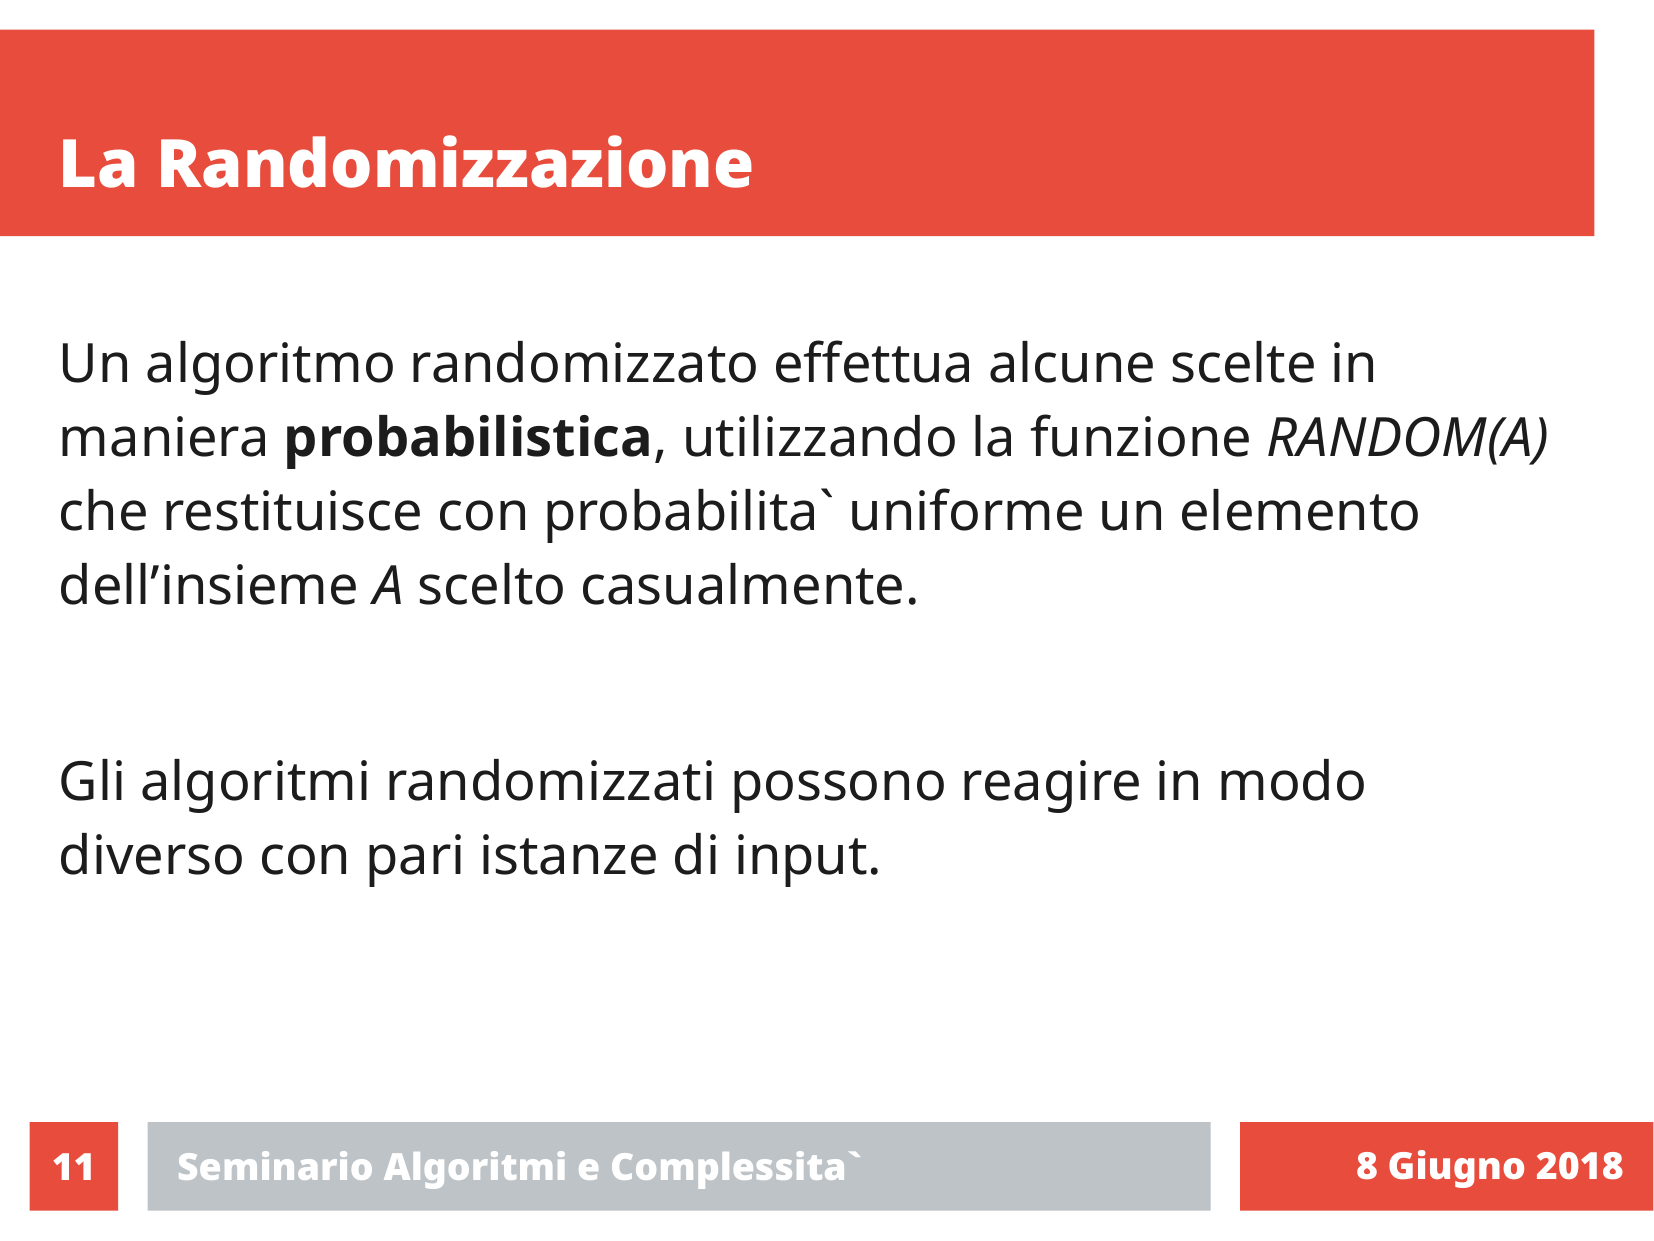

# La Randomizzazione
Un algoritmo randomizzato effettua alcune scelte in maniera probabilistica, utilizzando la funzione RANDOM(A) che restituisce con probabilita` uniforme un elemento dell’insieme A scelto casualmente.
Gli algoritmi randomizzati possono reagire in modo diverso con pari istanze di input.
11
8 Giugno 2018